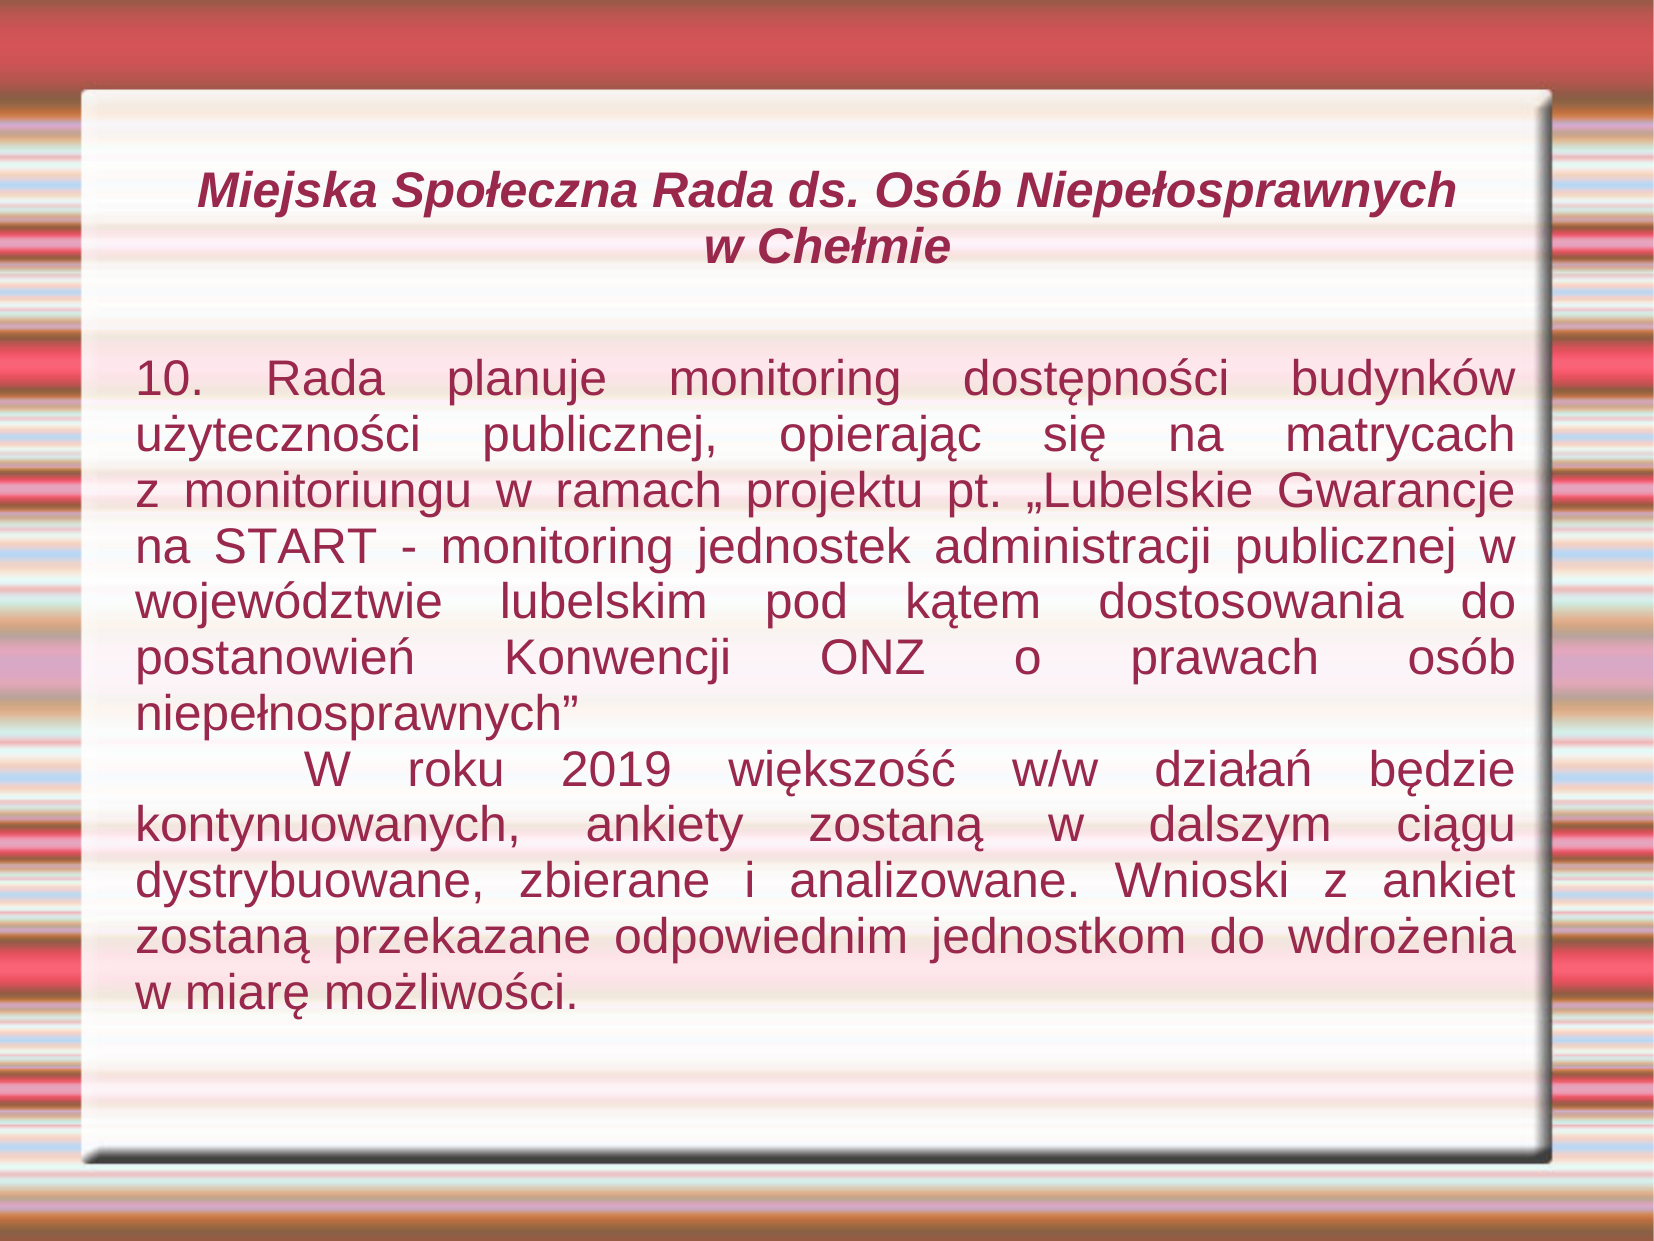

# Miejska Społeczna Rada ds. Osób Niepełosprawnych w Chełmie
10. Rada planuje monitoring dostępności budynków użyteczności publicznej, opierając się na matrycach
z monitoriungu w ramach projektu pt. „Lubelskie Gwarancje na START - monitoring jednostek administracji publicznej w województwie lubelskim pod kątem dostosowania do postanowień Konwencji ONZ o prawach osób niepełnosprawnych”
 W roku 2019 większość w/w działań będzie kontynuowanych, ankiety zostaną w dalszym ciągu dystrybuowane, zbierane i analizowane. Wnioski z ankiet zostaną przekazane odpowiednim jednostkom do wdrożenia w miarę możliwości.